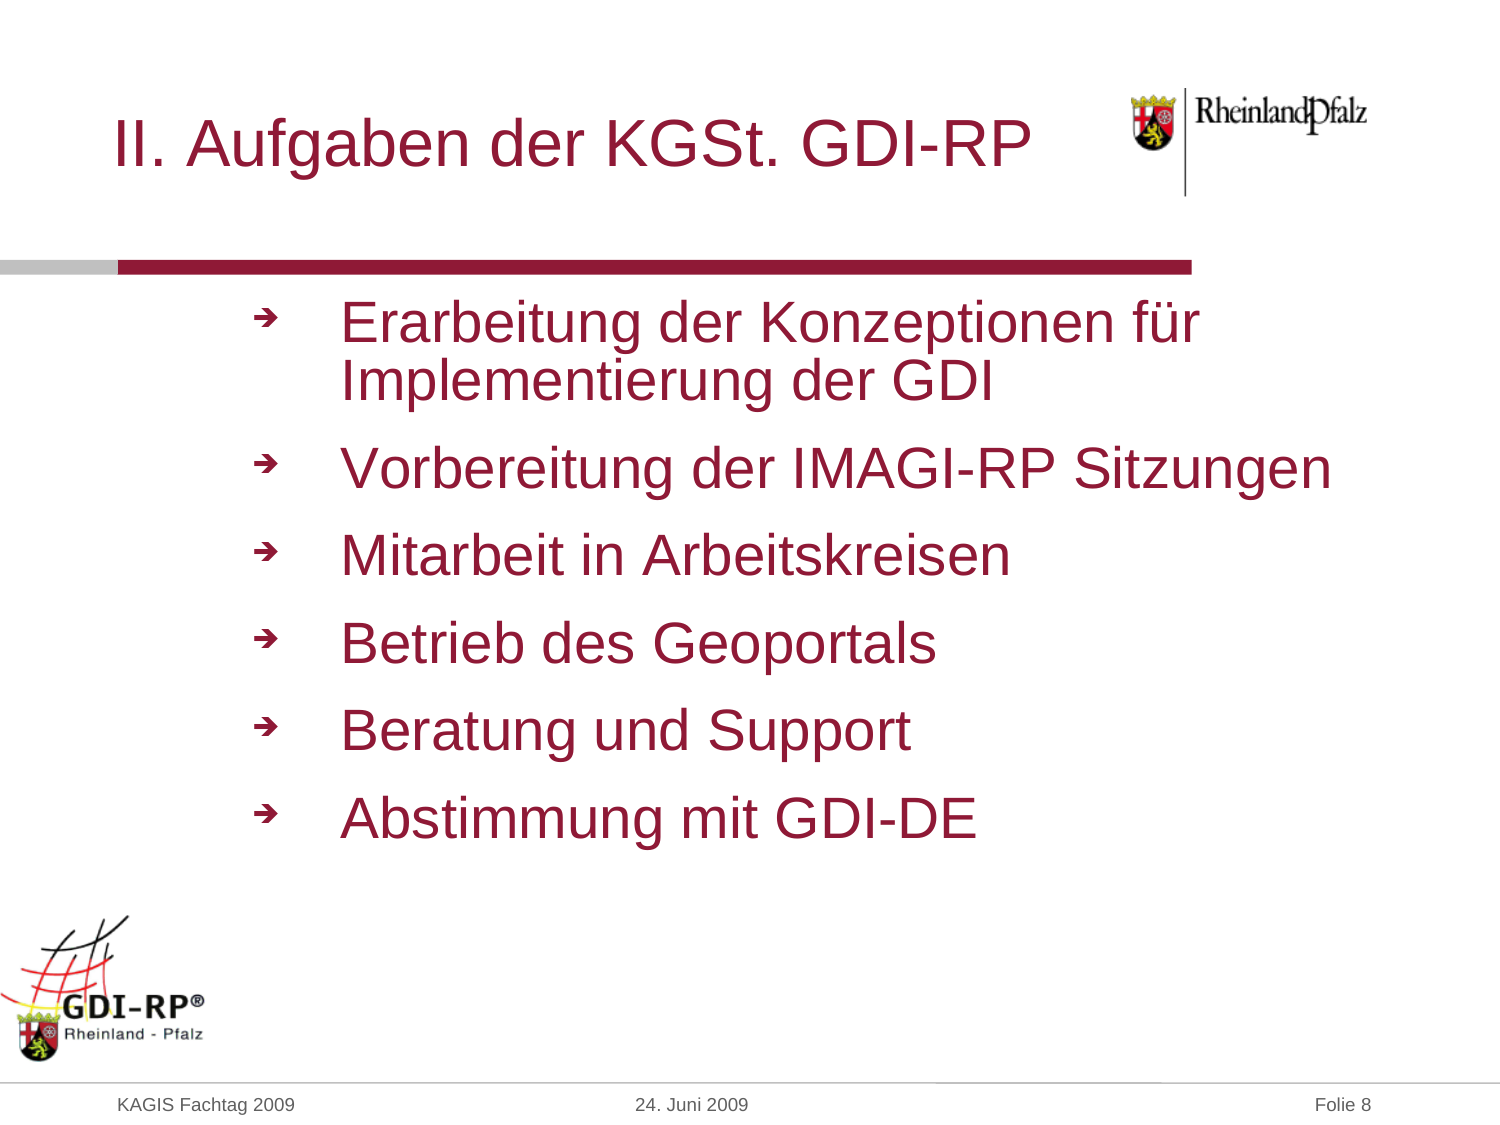

# II. Aufgaben der KGSt. GDI-RP
Erarbeitung der Konzeptionen für Implementierung der GDI
Vorbereitung der IMAGI-RP Sitzungen
Mitarbeit in Arbeitskreisen
Betrieb des Geoportals
Beratung und Support
Abstimmung mit GDI-DE